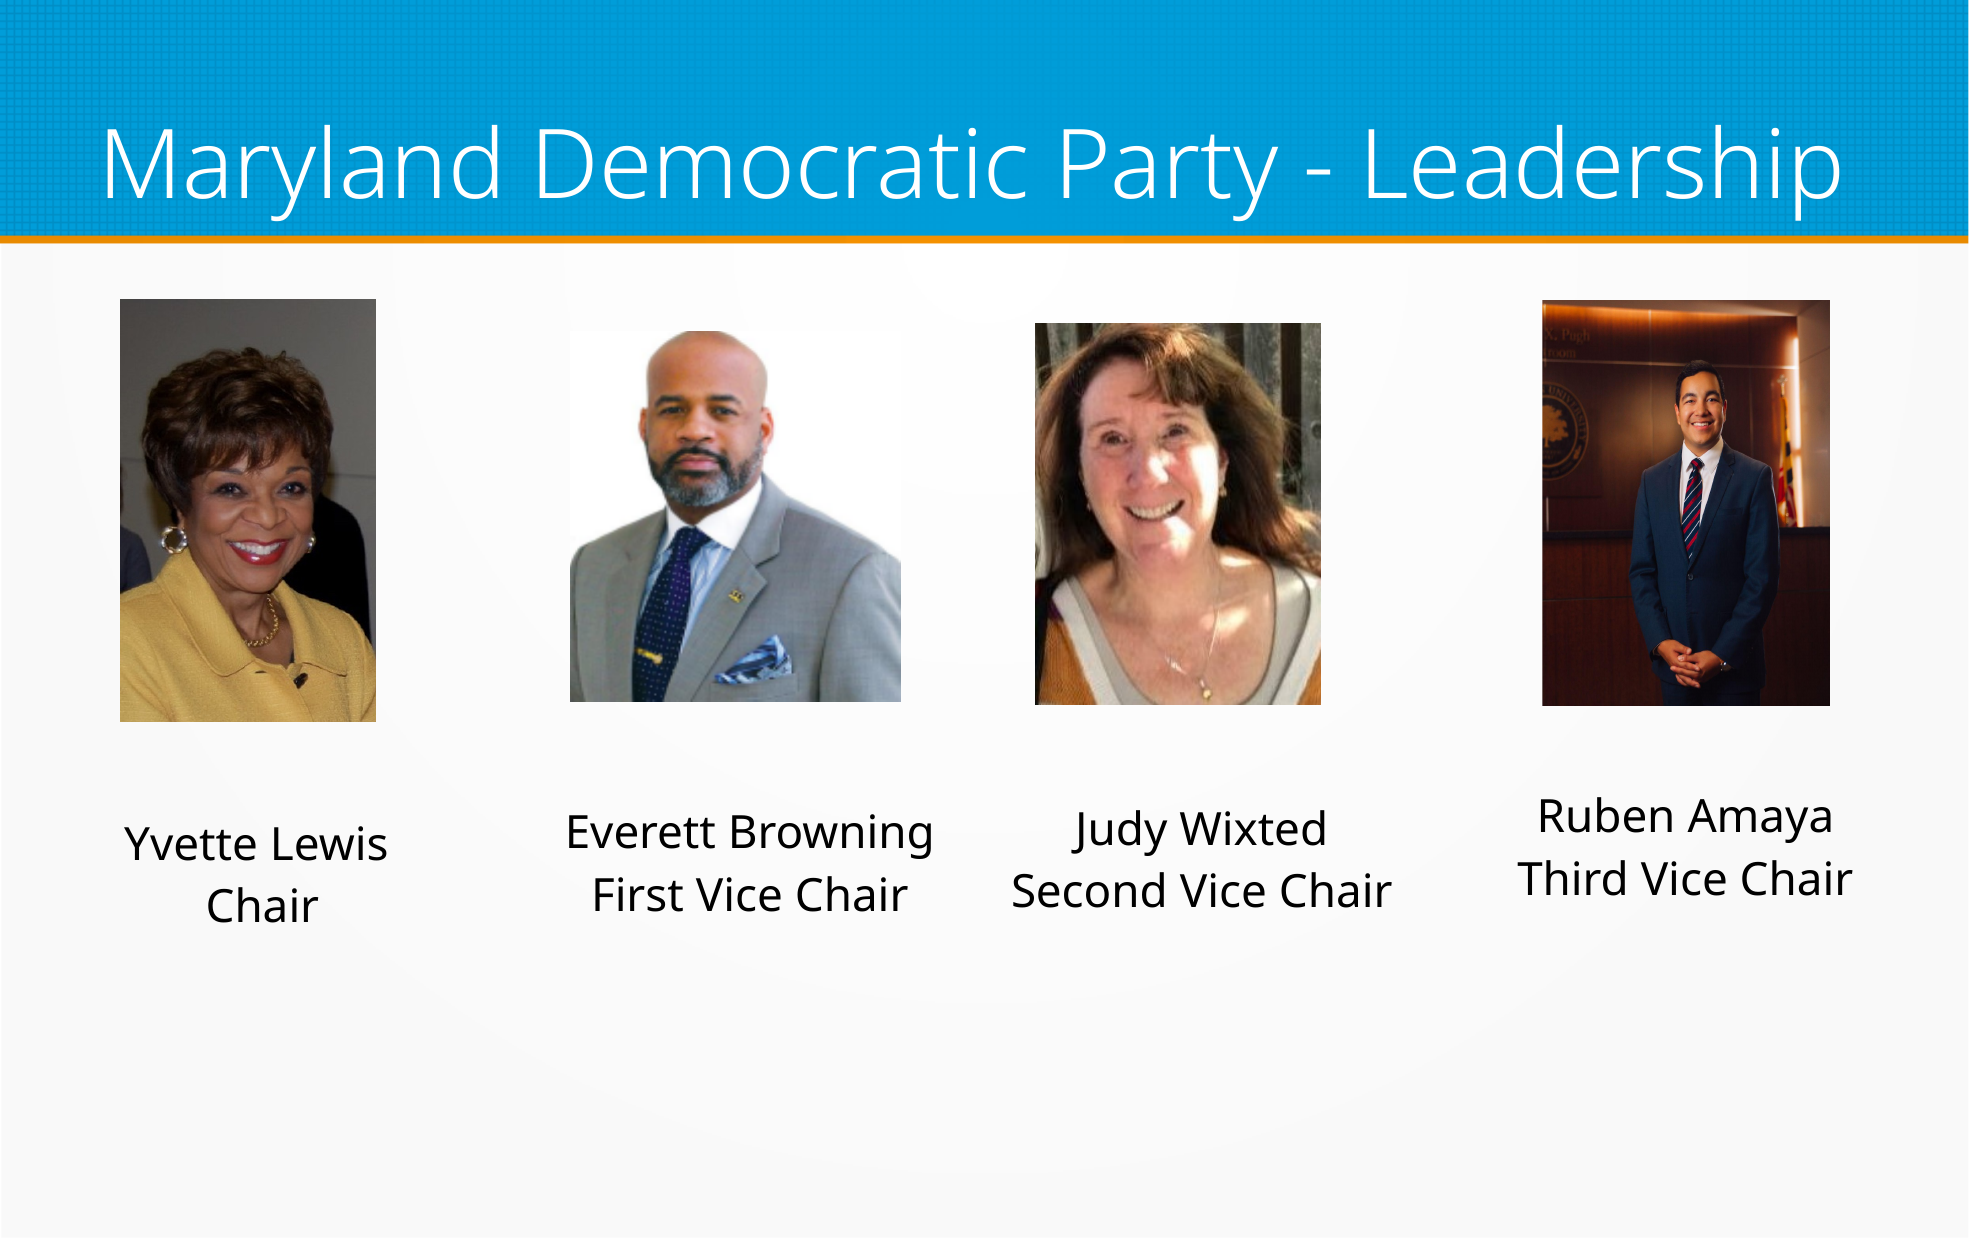

# Maryland Democratic Party - Leadership
Ruben Amaya
Third Vice Chair
Judy Wixted
Second Vice Chair
Everett Browning
First Vice Chair
Yvette Lewis
Chair